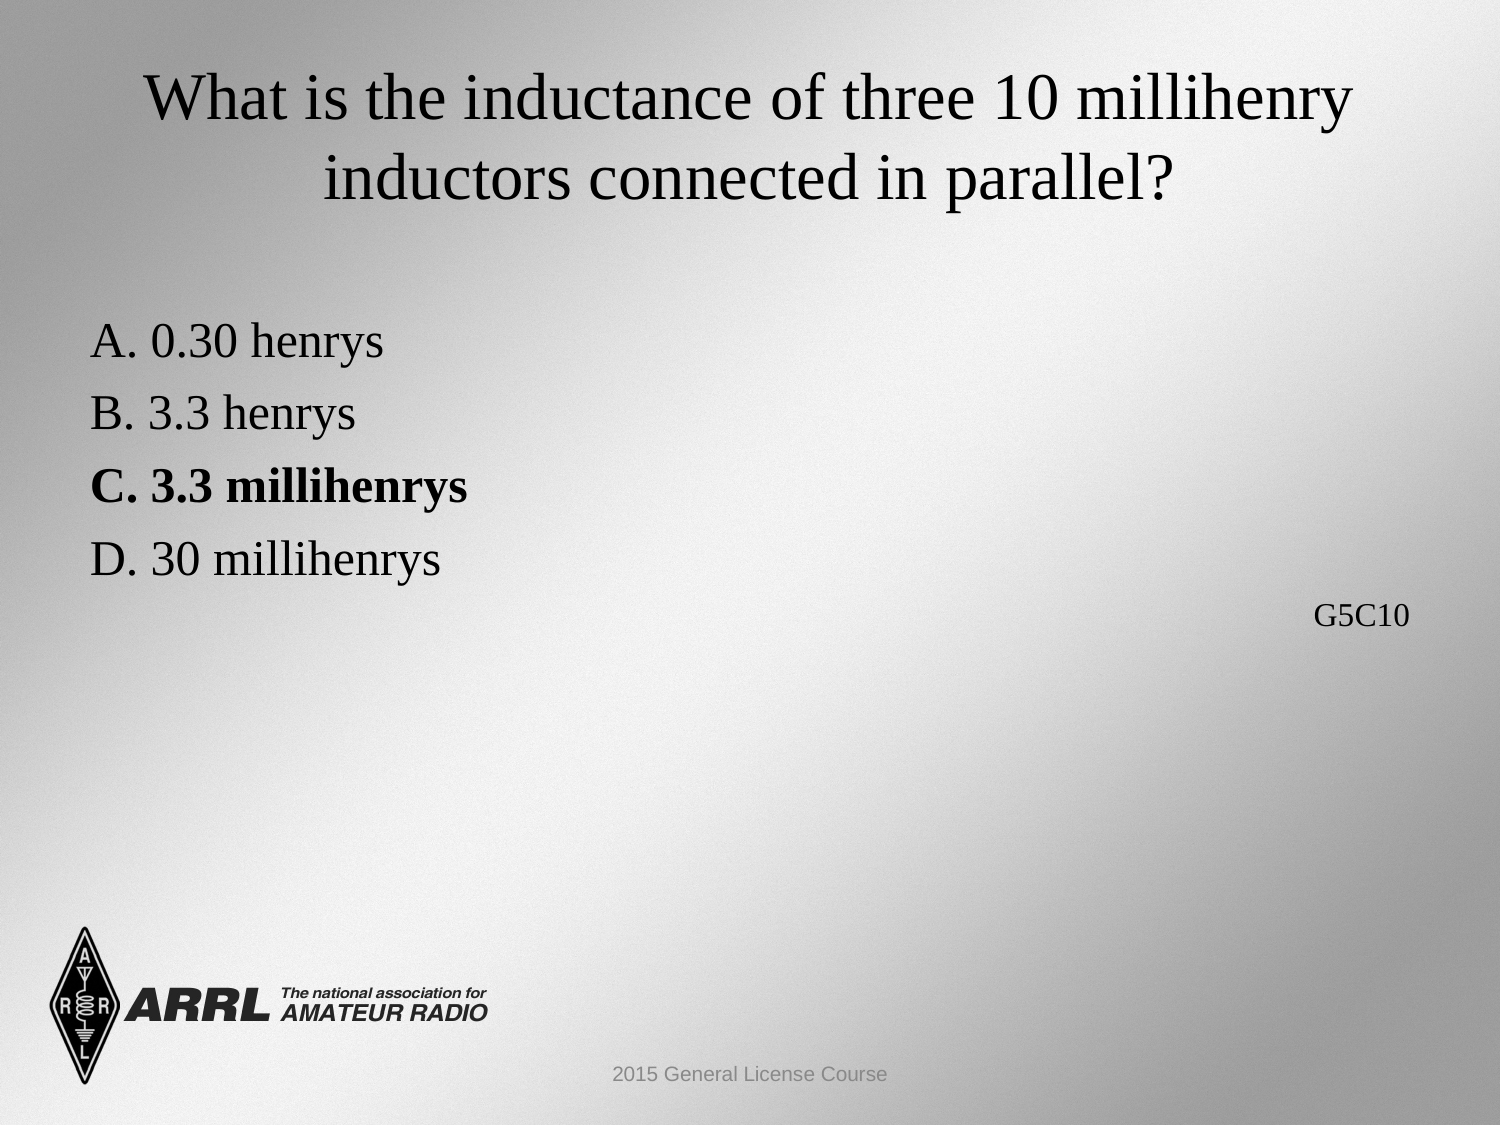

# What is the inductance of three 10 millihenry inductors connected in parallel?
A. 0.30 henrys
B. 3.3 henrys
C. 3.3 millihenrys
D. 30 millihenrys
 G5C10
2015 General License Course